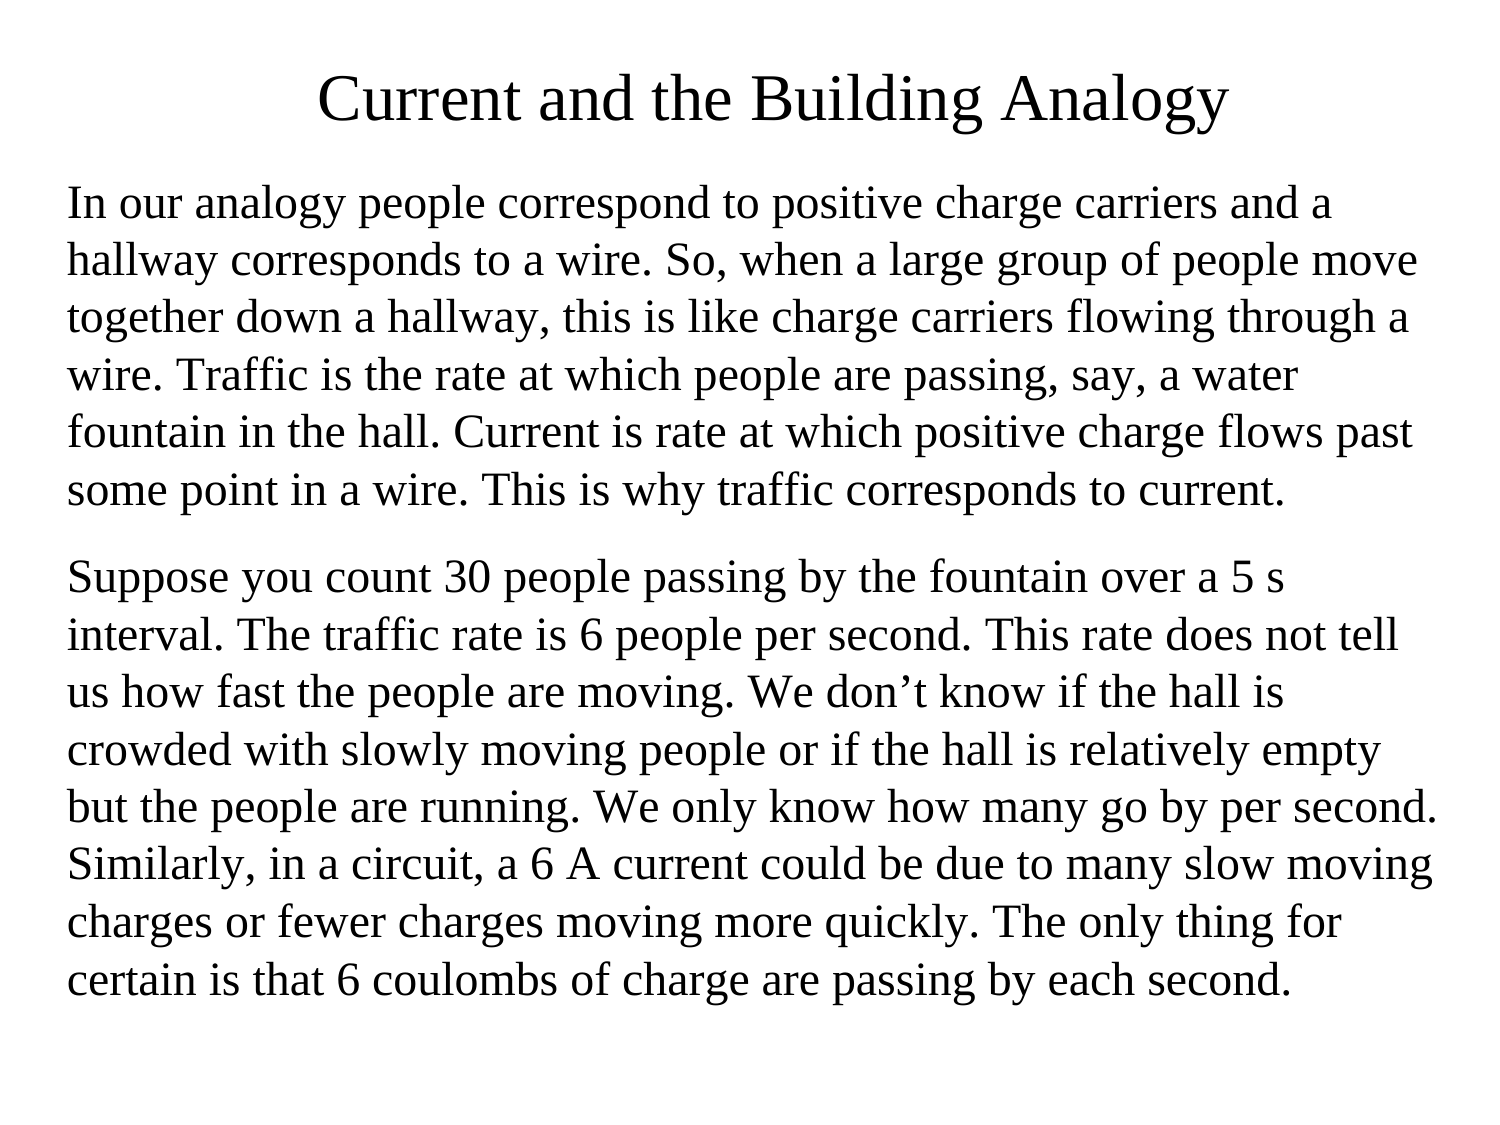

# Current and the Building Analogy
In our analogy people correspond to positive charge carriers and a hallway corresponds to a wire. So, when a large group of people move together down a hallway, this is like charge carriers flowing through a wire. Traffic is the rate at which people are passing, say, a water fountain in the hall. Current is rate at which positive charge flows past some point in a wire. This is why traffic corresponds to current.
Suppose you count 30 people passing by the fountain over a 5 s interval. The traffic rate is 6 people per second. This rate does not tell us how fast the people are moving. We don’t know if the hall is crowded with slowly moving people or if the hall is relatively empty but the people are running. We only know how many go by per second. Similarly, in a circuit, a 6 A current could be due to many slow moving charges or fewer charges moving more quickly. The only thing for certain is that 6 coulombs of charge are passing by each second.